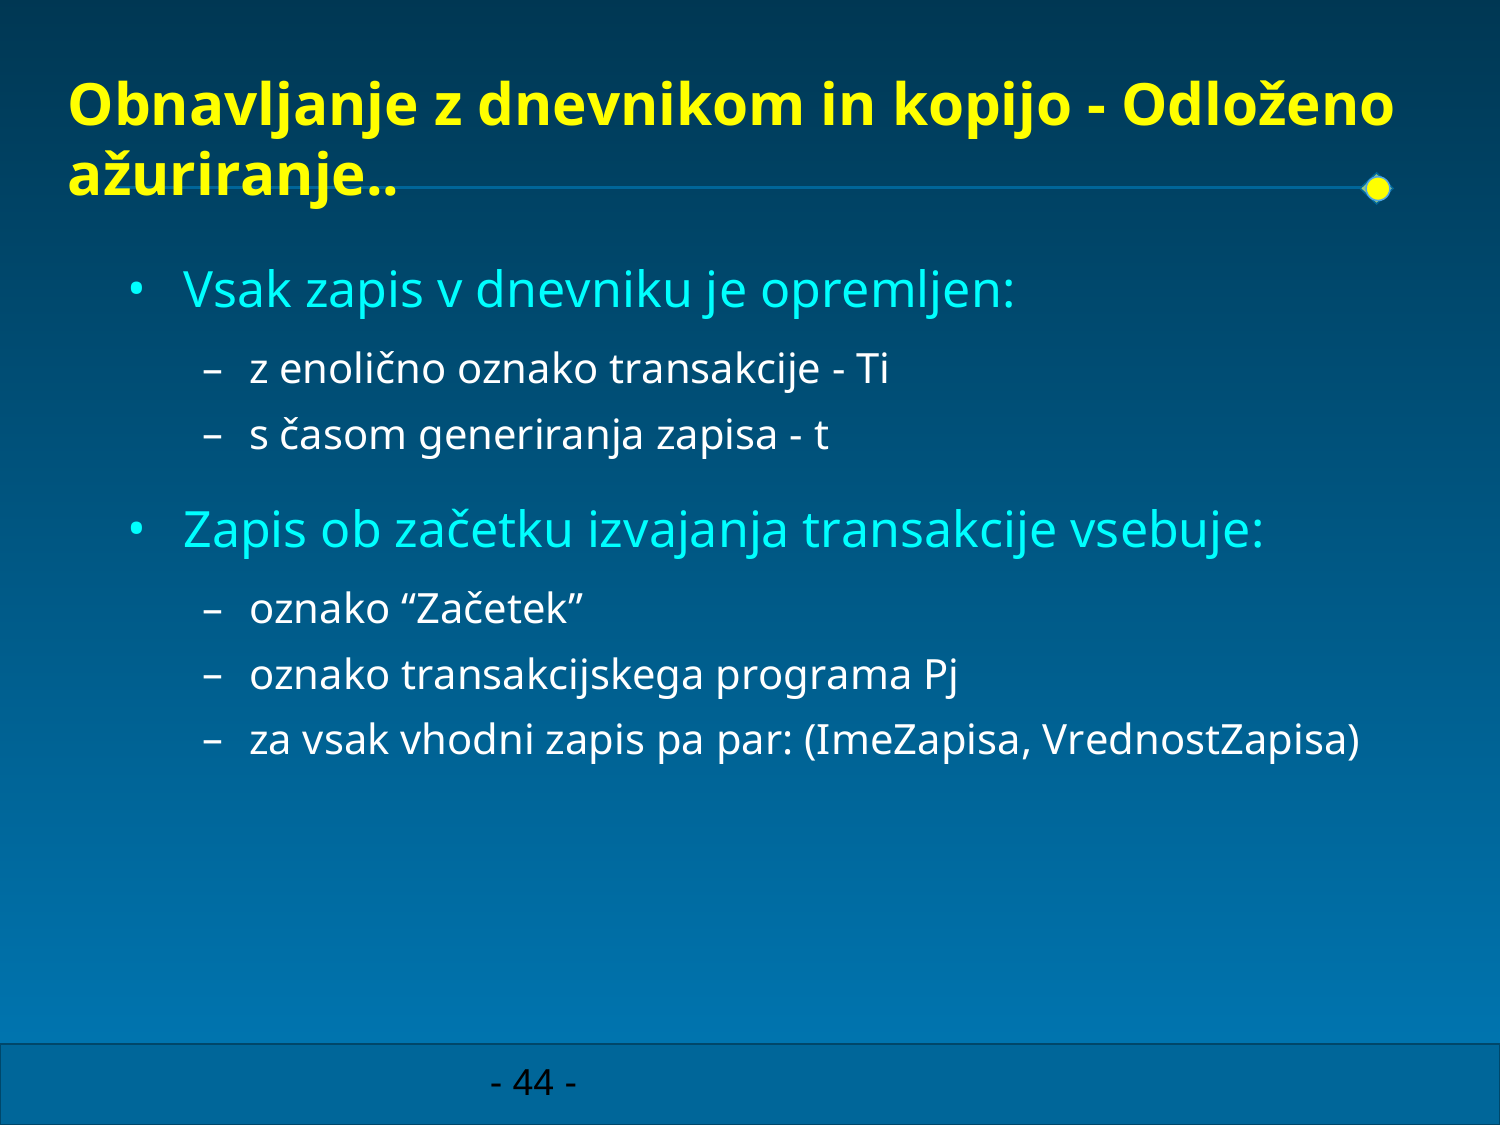

Obnavljanje z dnevnikom in kopijo - Odloženo ažuriranje..
# Vsak zapis v dnevniku je opremljen:
z enolično oznako transakcije - Ti
s časom generiranja zapisa - t
Zapis ob začetku izvajanja transakcije vsebuje:
oznako “Začetek”
oznako transakcijskega programa Pj
za vsak vhodni zapis pa par: (ImeZapisa, VrednostZapisa)